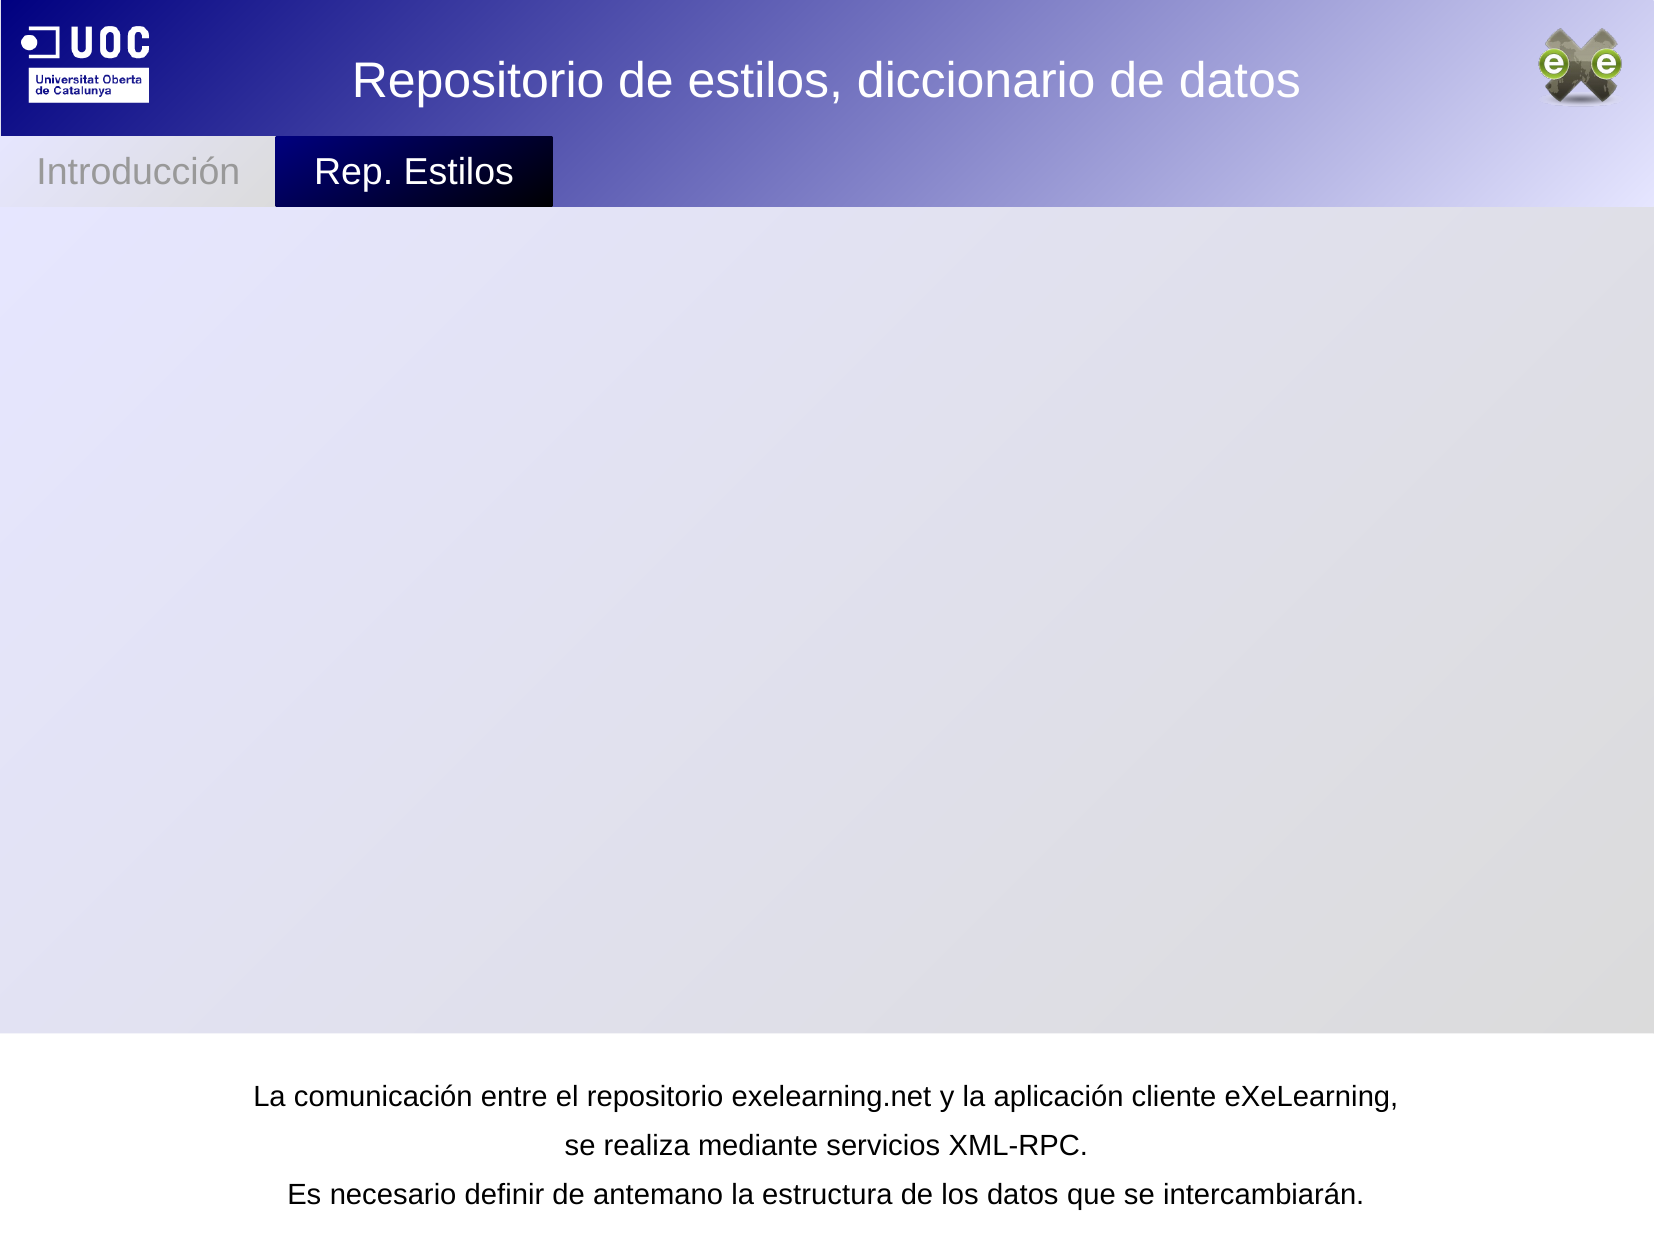

Repositorio de estilos, diccionario de datos
Introducción
Rep. Estilos
La comunicación entre el repositorio exelearning.net y la aplicación cliente eXeLearning, se realiza mediante servicios XML-RPC.
Es necesario definir de antemano la estructura de los datos que se intercambiarán.